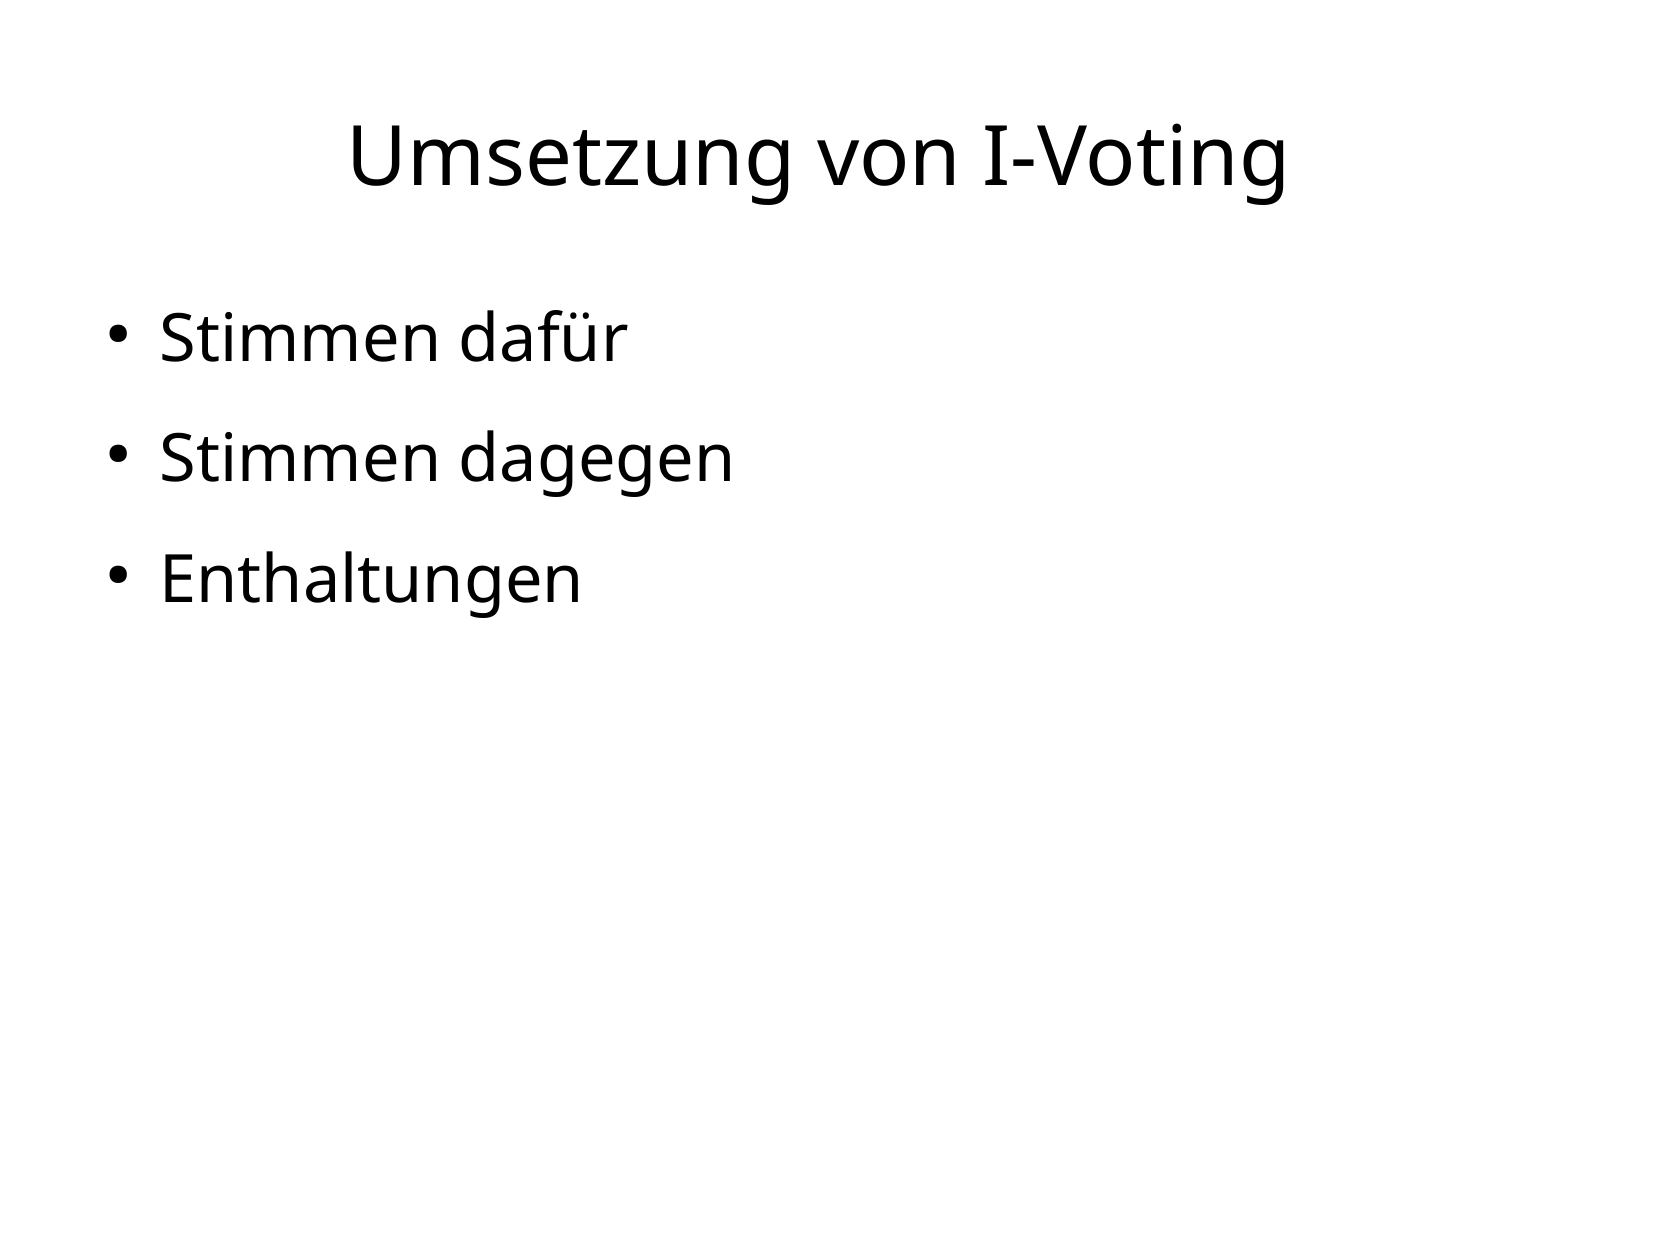

# Umsetzung von I-Voting
Stimmen dafür
Stimmen dagegen
Enthaltungen